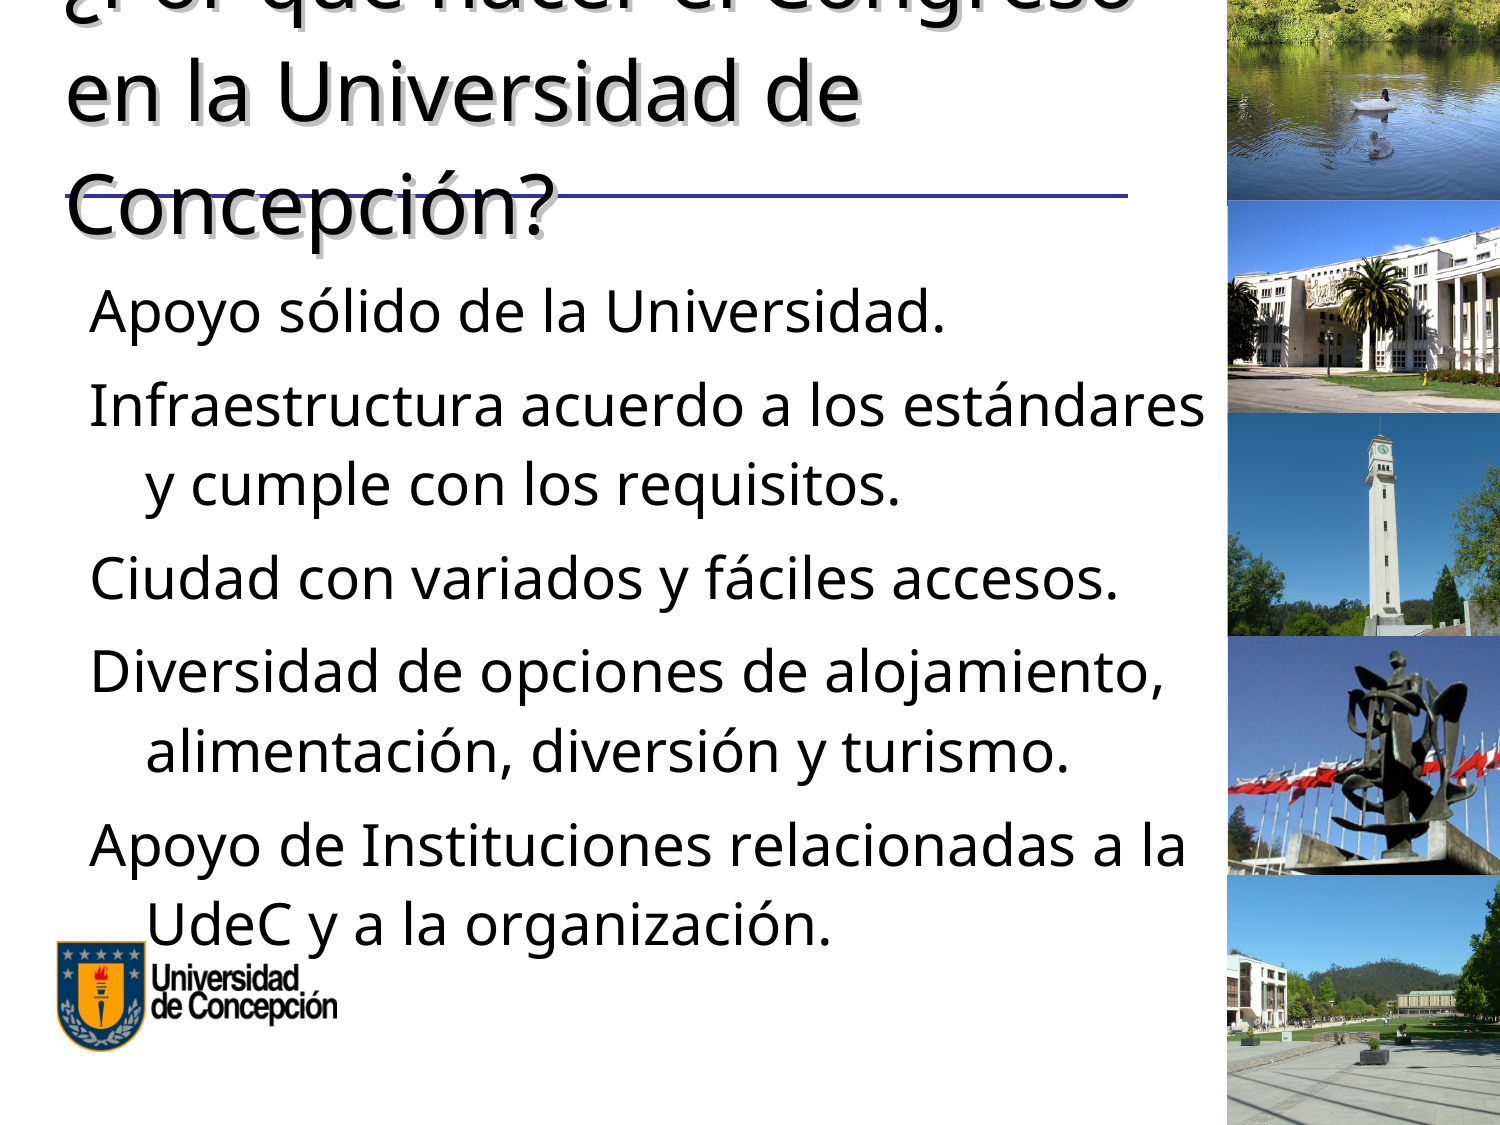

# ¿Por qué hacer el Congreso en la Universidad de Concepción?
Apoyo sólido de la Universidad.
Infraestructura acuerdo a los estándares y cumple con los requisitos.
Ciudad con variados y fáciles accesos.
Diversidad de opciones de alojamiento, alimentación, diversión y turismo.
Apoyo de Instituciones relacionadas a la UdeC y a la organización.